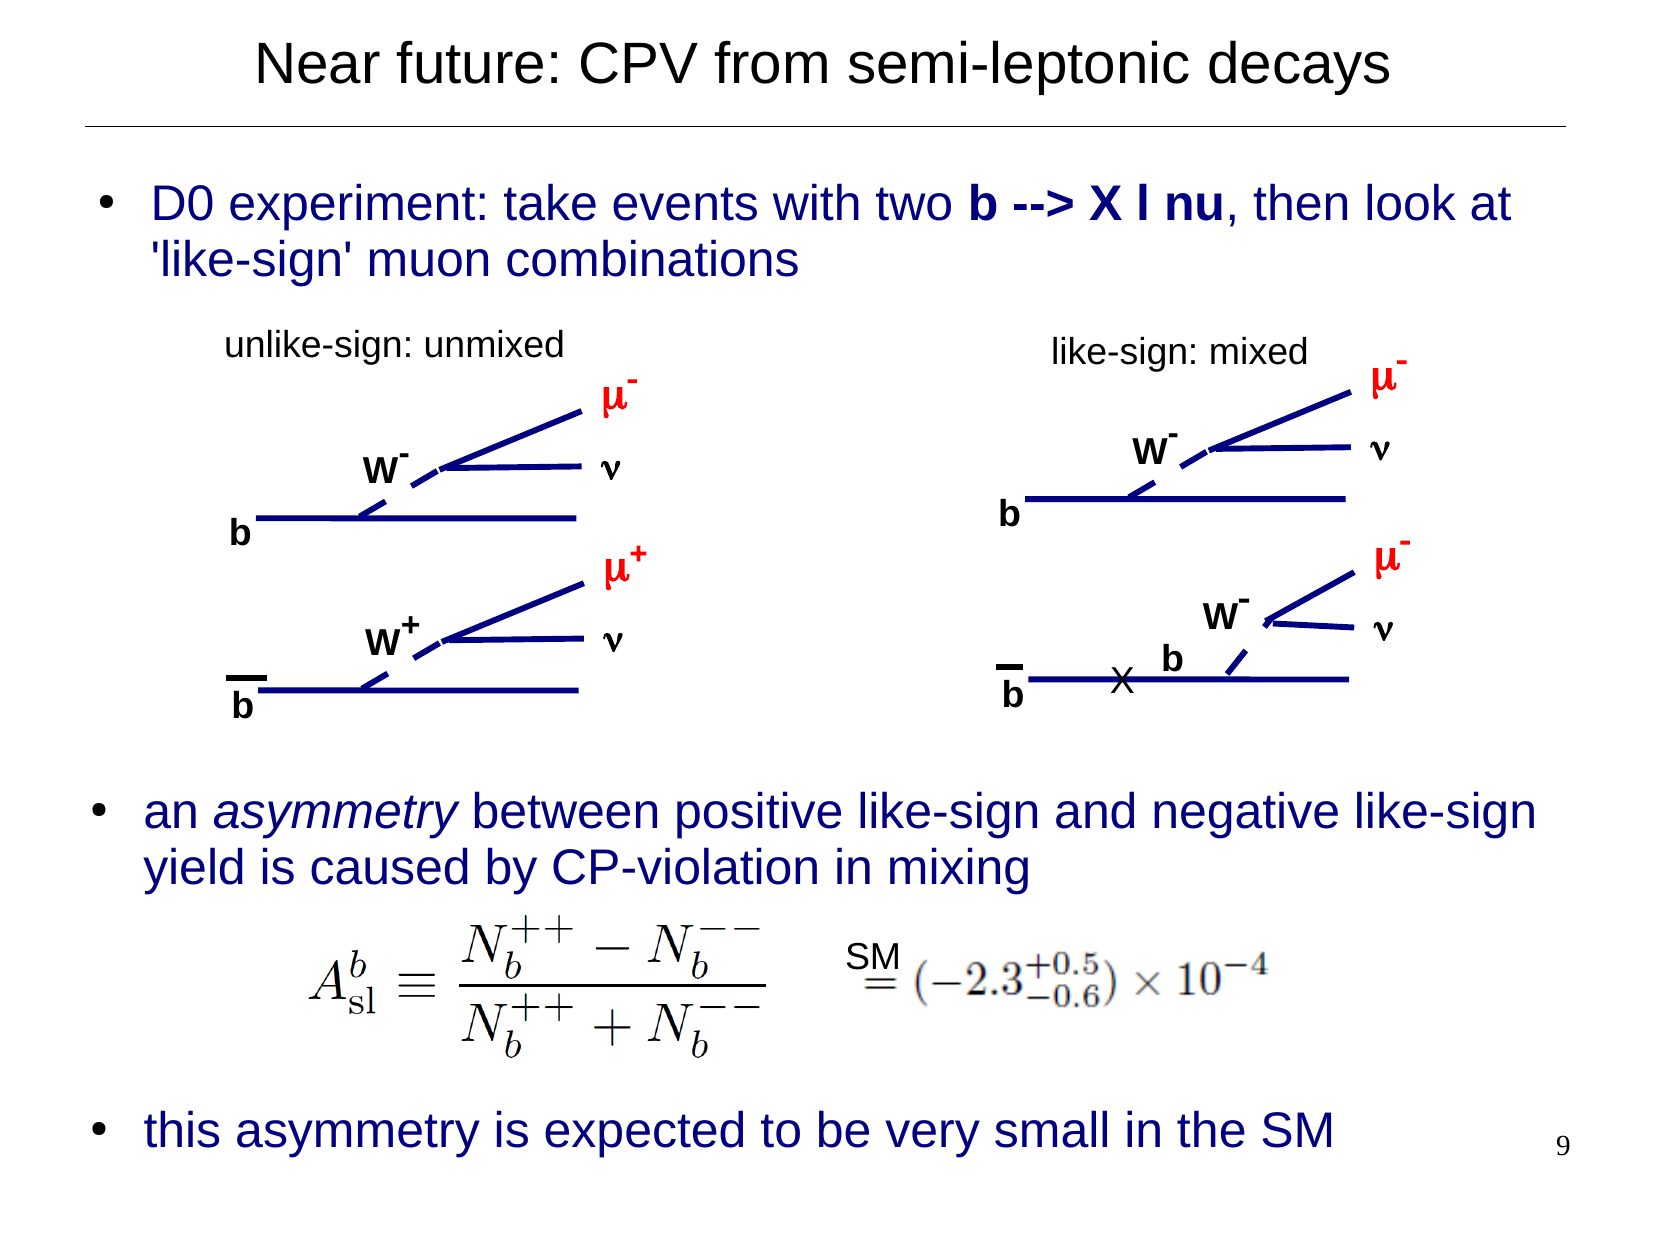

# Near future: CPV from semi-leptonic decays
D0 experiment: take events with two b --> X l nu, then look at 'like-sign' muon combinations
unlike-sign: unmixed
like-sign: mixed
m-
W-
n
b
m-
W-
n
b
m-
W-
n
b
X
b
m+
W+
n
b
an asymmetry between positive like-sign and negative like-sign yield is caused by CP-violation in mixing
 SM
this asymmetry is expected to be very small in the SM
9